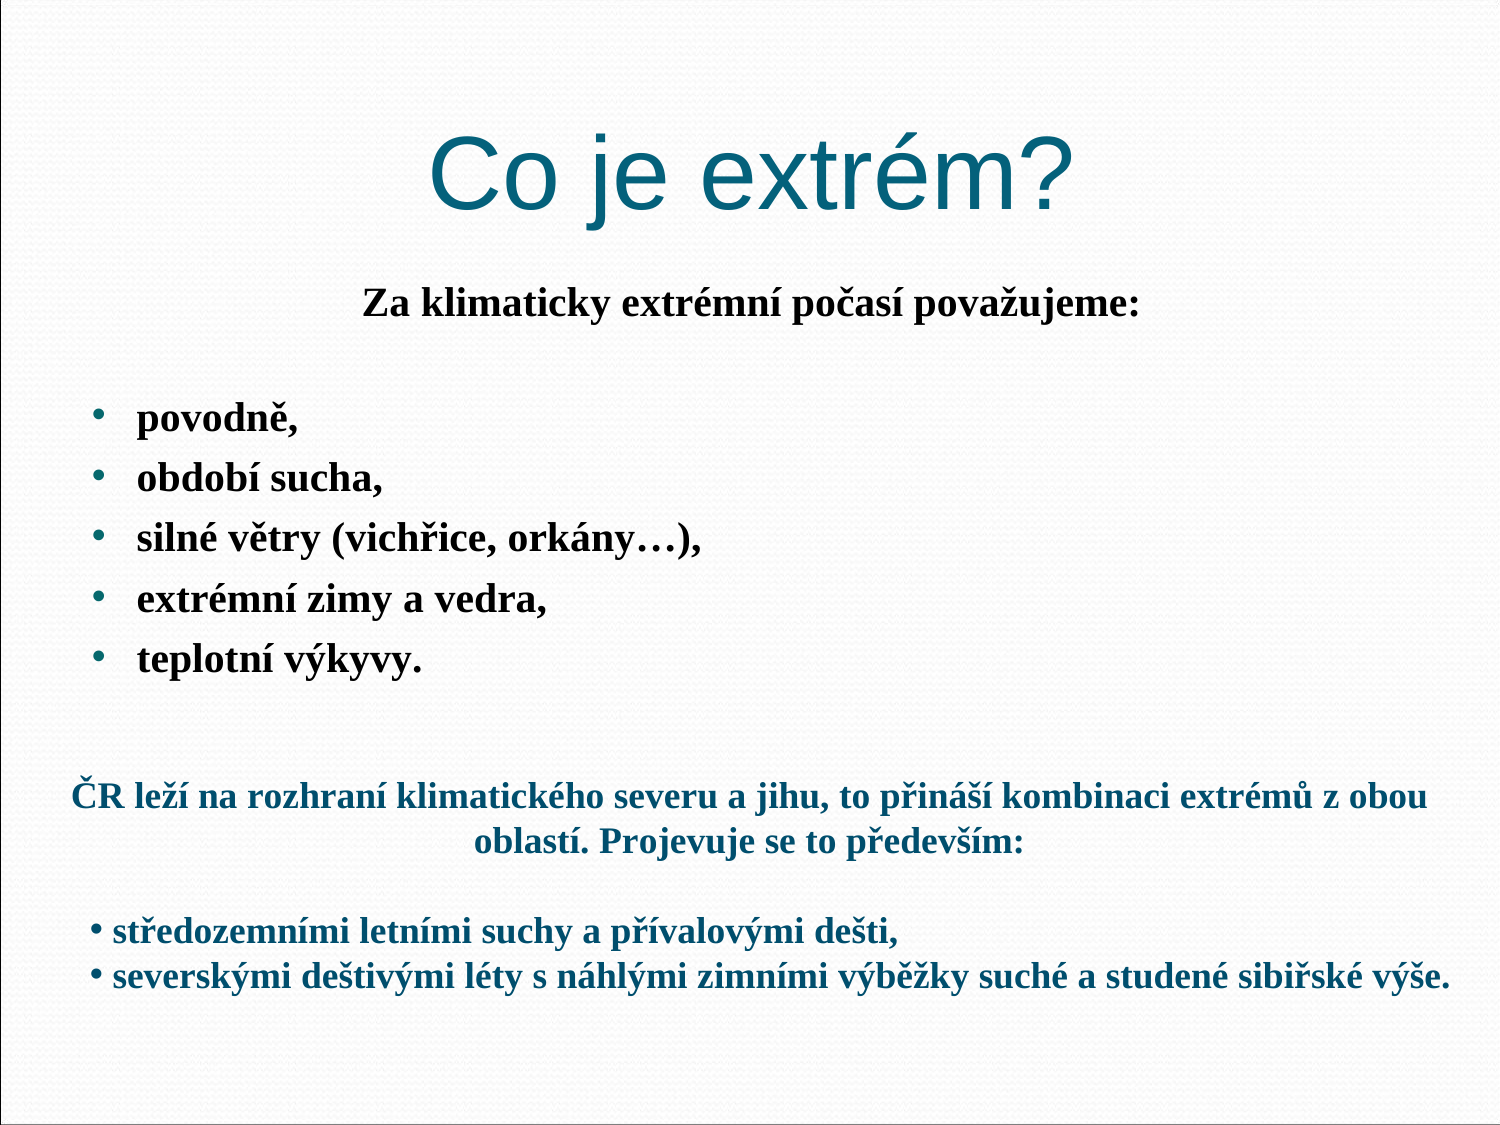

# Co je extrém?
Za klimaticky extrémní počasí považujeme:
povodně,
období sucha,
silné větry (vichřice, orkány…),
extrémní zimy a vedra,
teplotní výkyvy.
ČR leží na rozhraní klimatického severu a jihu, to přináší kombinaci extrémů z obou oblastí. Projevuje se to především:
 středozemními letními suchy a přívalovými dešti,
 severskými deštivými léty s náhlými zimními výběžky suché a studené sibiřské výše.